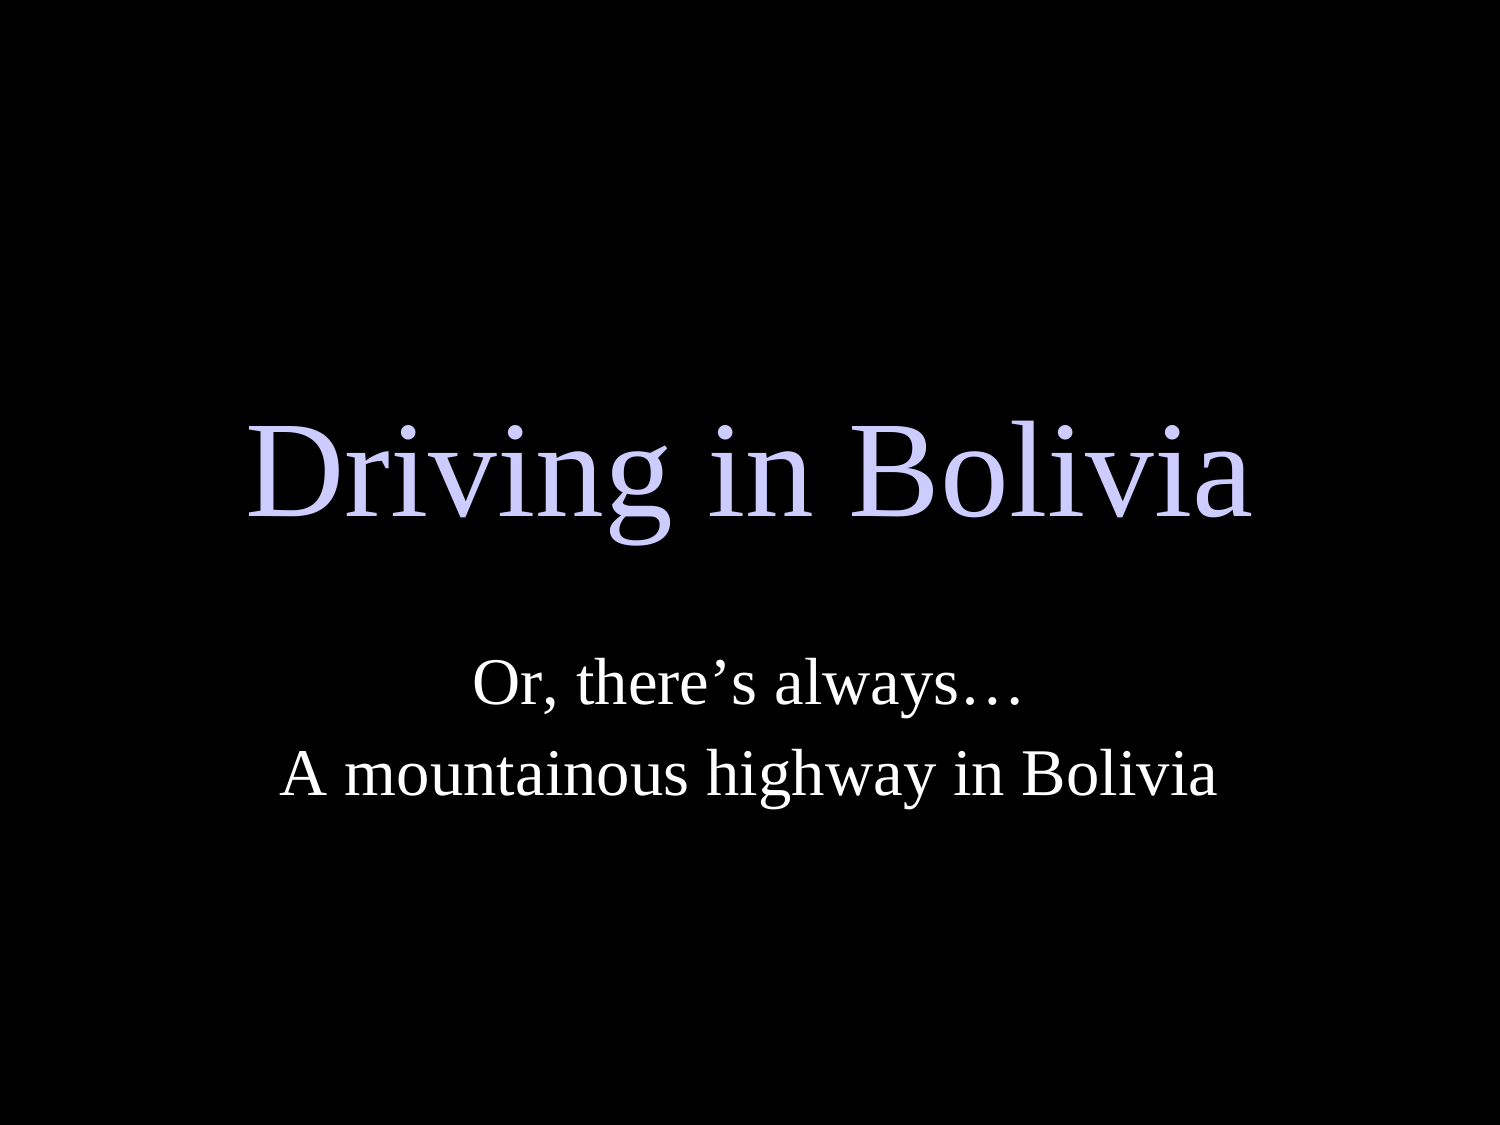

# Driving in Bolivia
Or, there’s always…
A mountainous highway in Bolivia